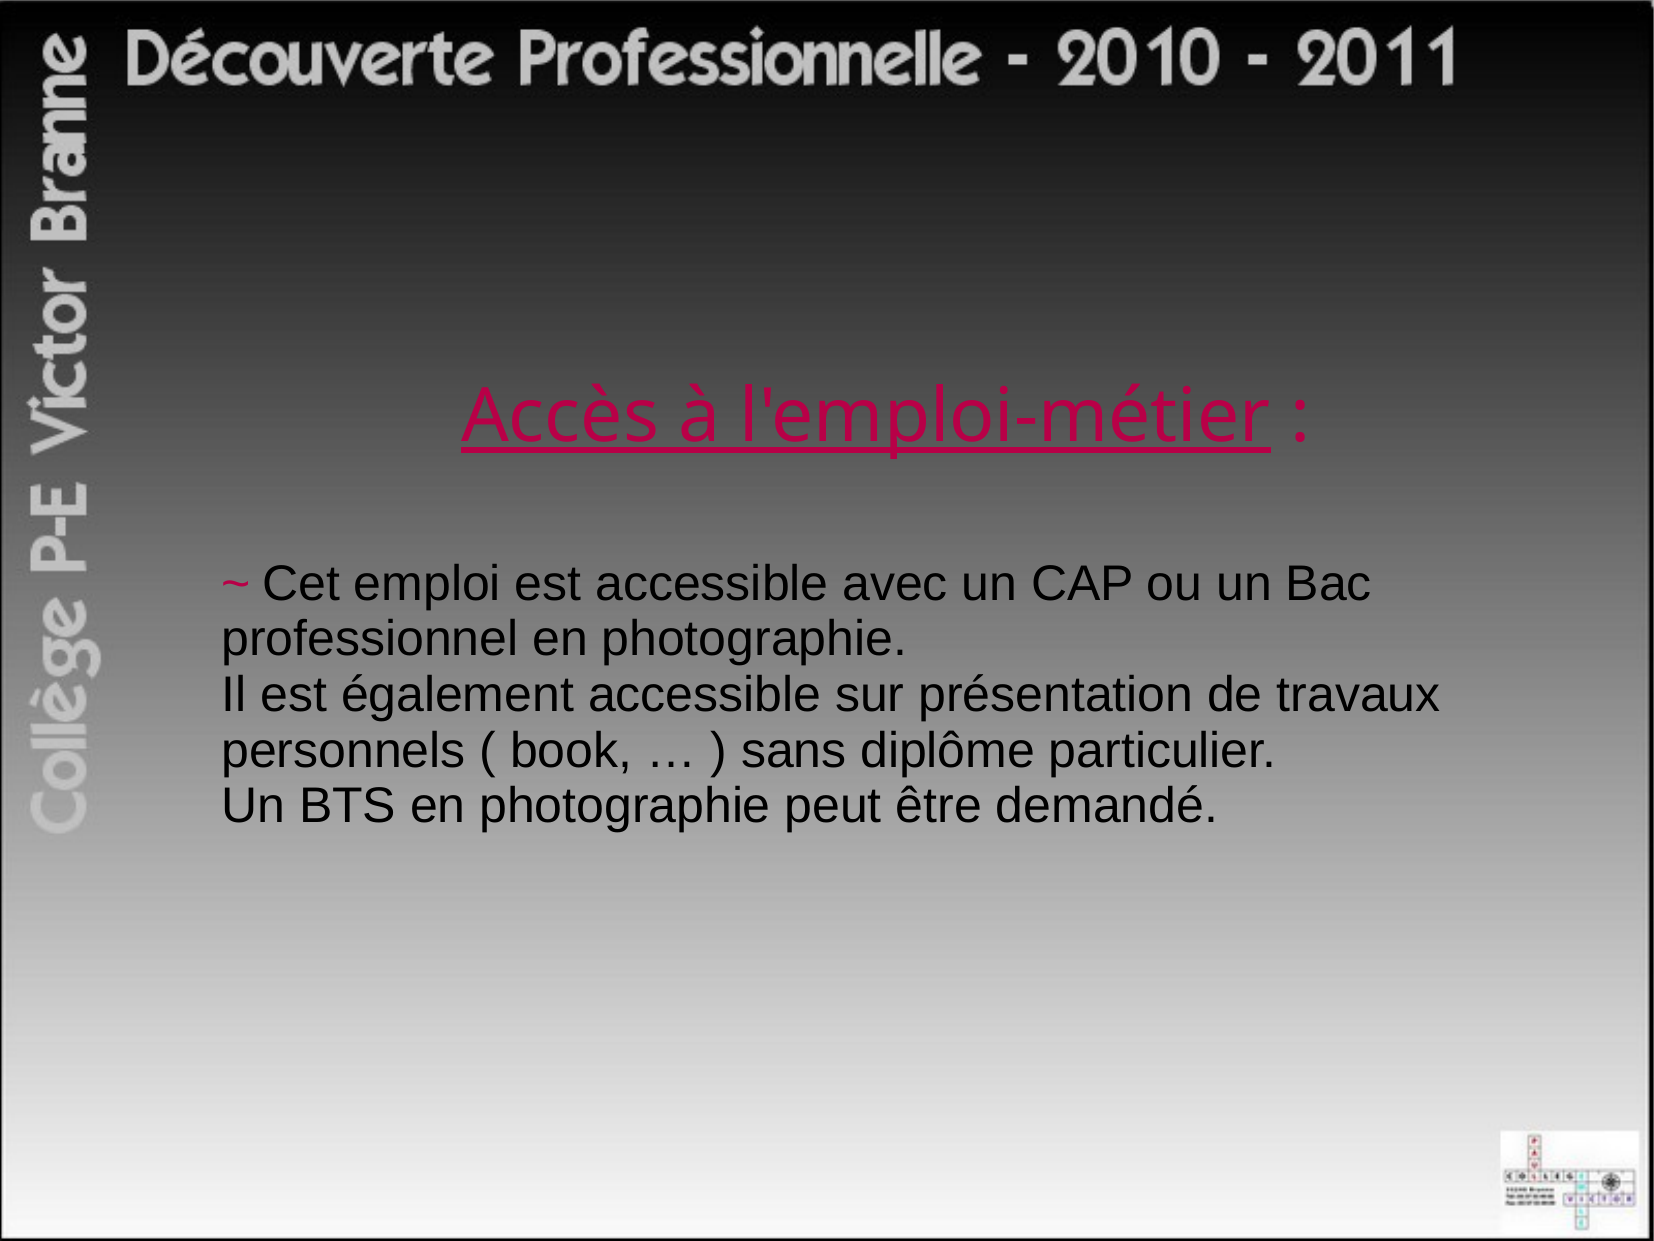

Accès à l'emploi-métier :
~ Cet emploi est accessible avec un CAP ou un Bac professionnel en photographie.
Il est également accessible sur présentation de travaux personnels ( book, … ) sans diplôme particulier.
Un BTS en photographie peut être demandé.